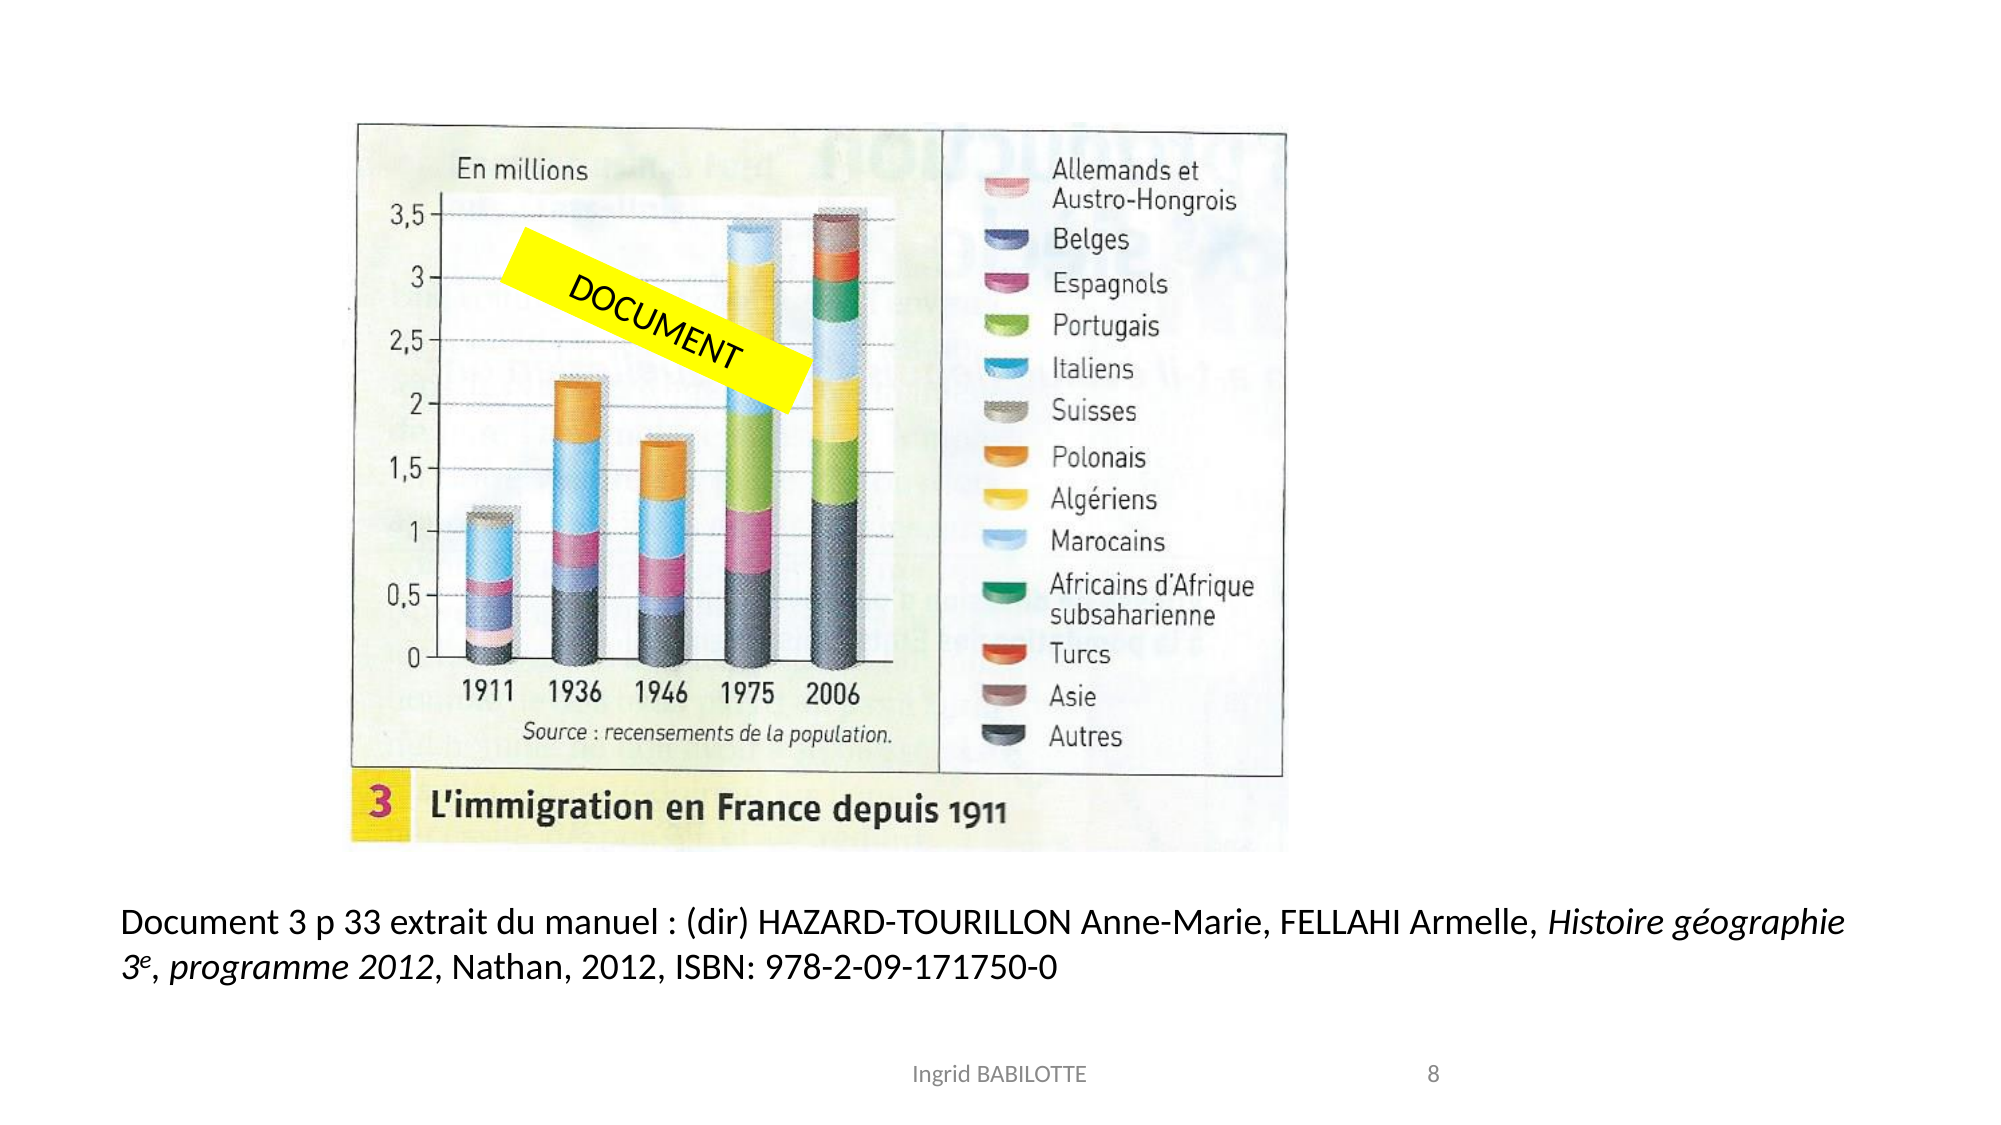

DOCUMENT
Document 3 p 33 extrait du manuel : (dir) HAZARD-TOURILLON Anne-Marie, FELLAHI Armelle, Histoire géographie 3e, programme 2012, Nathan, 2012, ISBN: 978-2-09-171750-0
Ingrid BABILOTTE